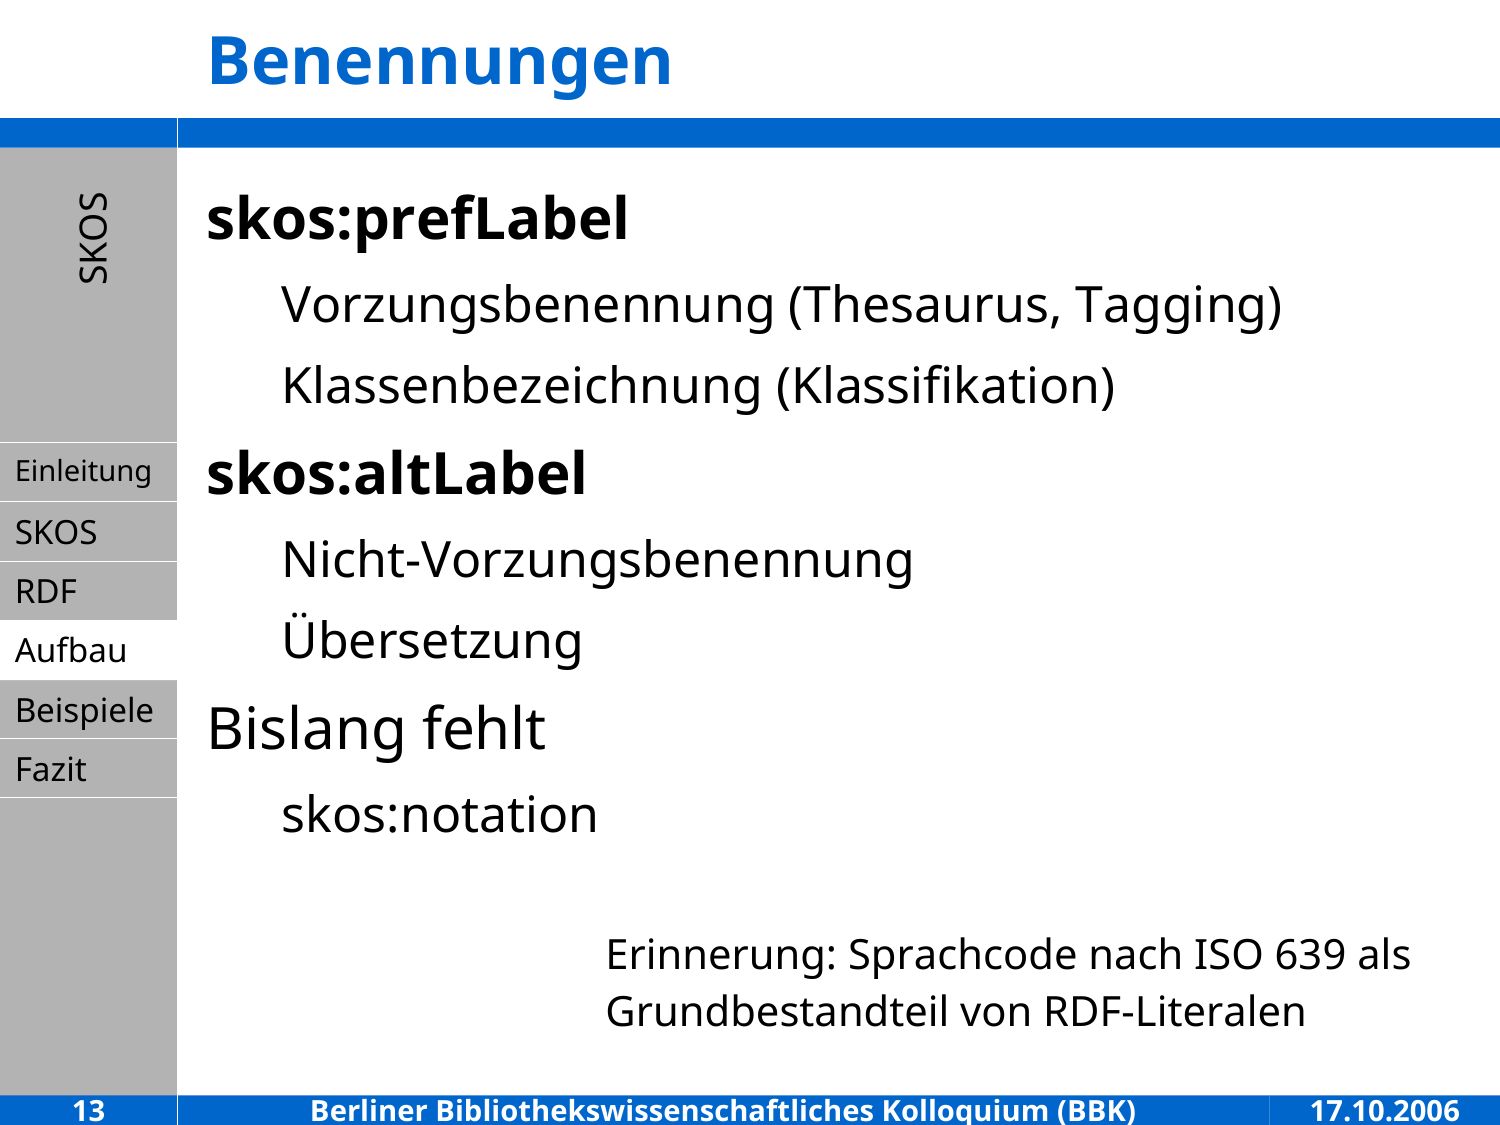

# Benennungen
skos:prefLabel
Vorzungsbenennung (Thesaurus, Tagging)
Klassenbezeichnung (Klassifikation)
skos:altLabel
Nicht-Vorzungsbenennung
Übersetzung
Bislang fehlt
skos:notation
Aufbau
Erinnerung: Sprachcode nach ISO 639 als Grundbestandteil von RDF-Literalen